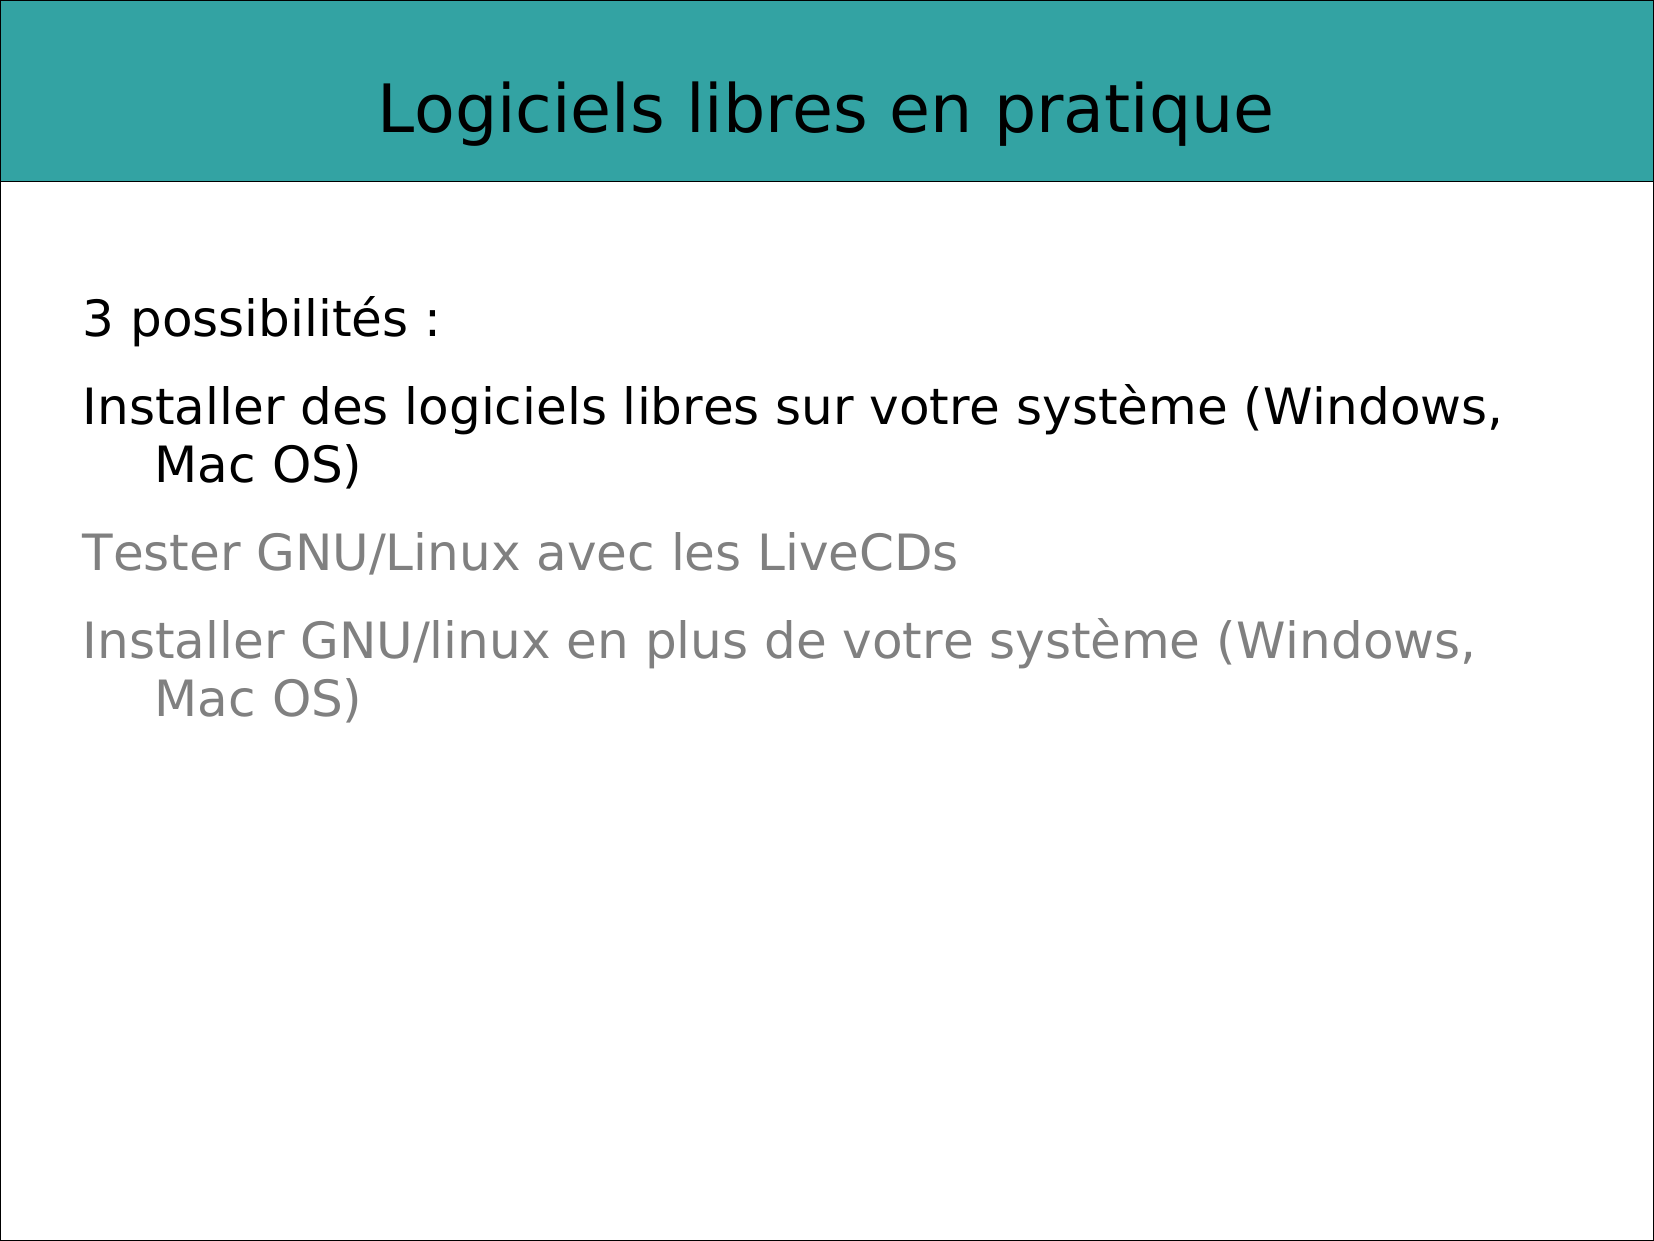

# Logiciels libres en pratique
3 possibilités :
Installer des logiciels libres sur votre système (Windows, Mac OS)
Tester GNU/Linux avec les LiveCDs
Installer GNU/linux en plus de votre système (Windows, Mac OS)